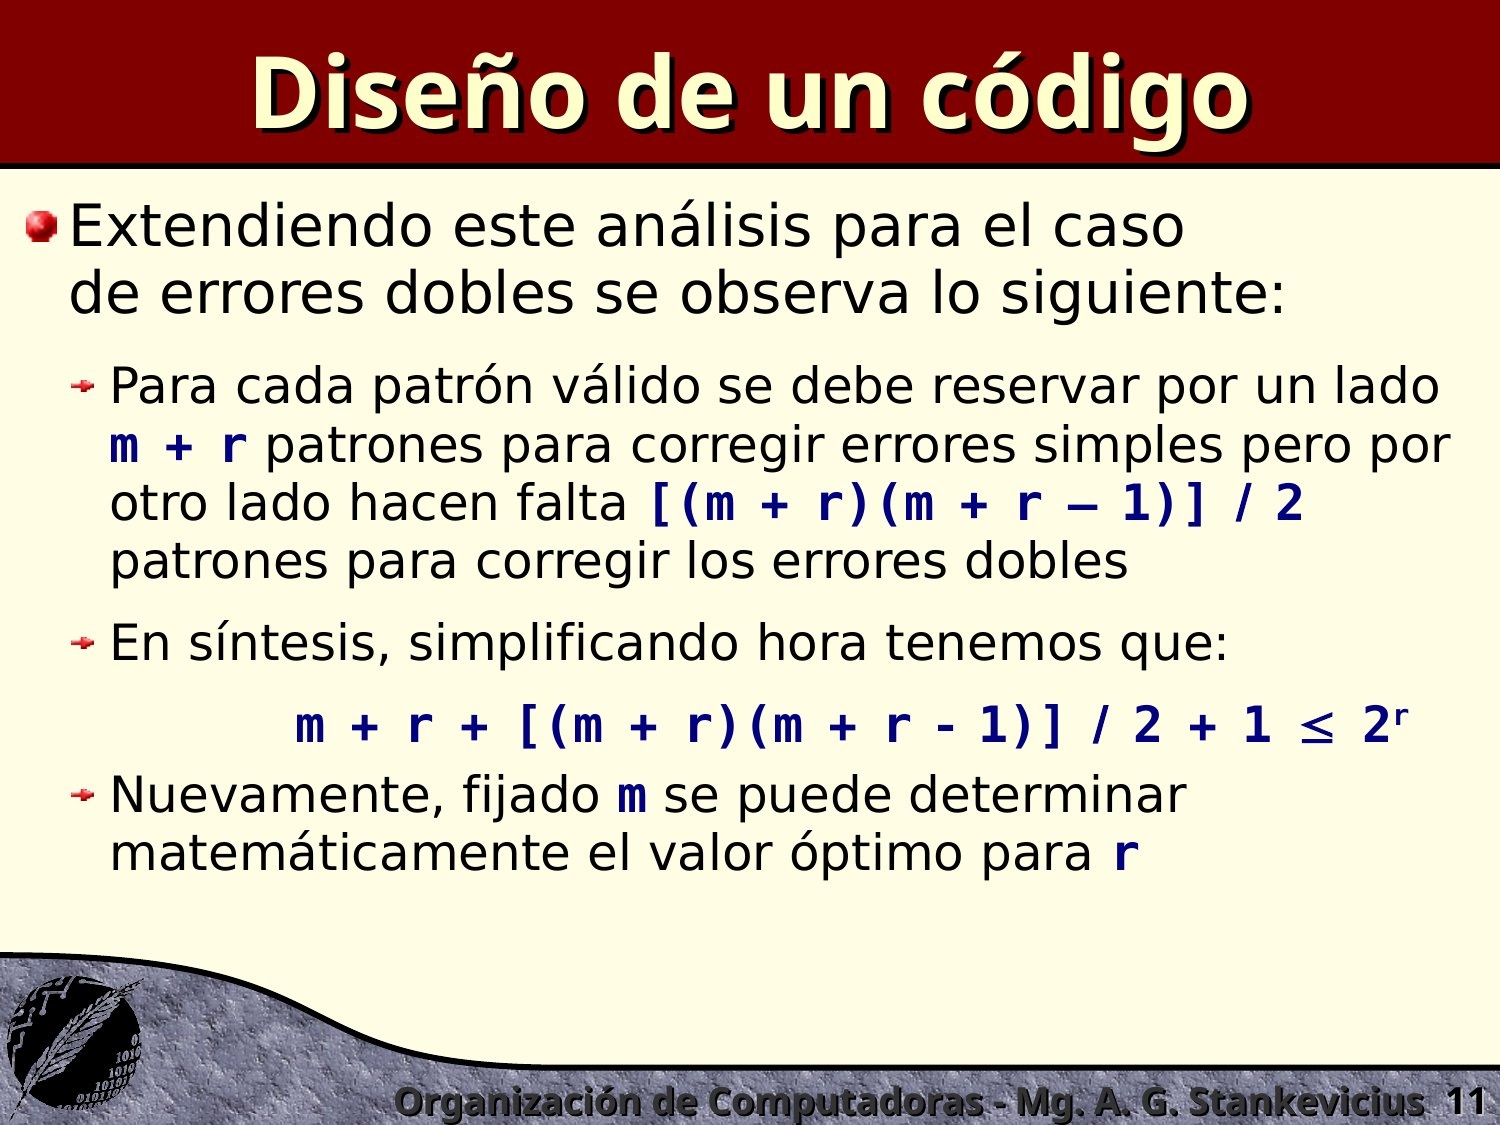

# Diseño de un código
Extendiendo este análisis para el caso
de errores dobles se observa lo siguiente:
Para cada patrón válido se debe reservar por un lado m + r patrones para corregir errores simples pero por otro lado hacen falta [(m + r)(m + r – 1)] / 2 patrones para corregir los errores dobles
En síntesis, simplificando hora tenemos que:
m + r + [(m + r)(m + r - 1)] / 2 + 1 ≤ 2r
Nuevamente, fijado m se puede determinar matemáticamente el valor óptimo para r
11